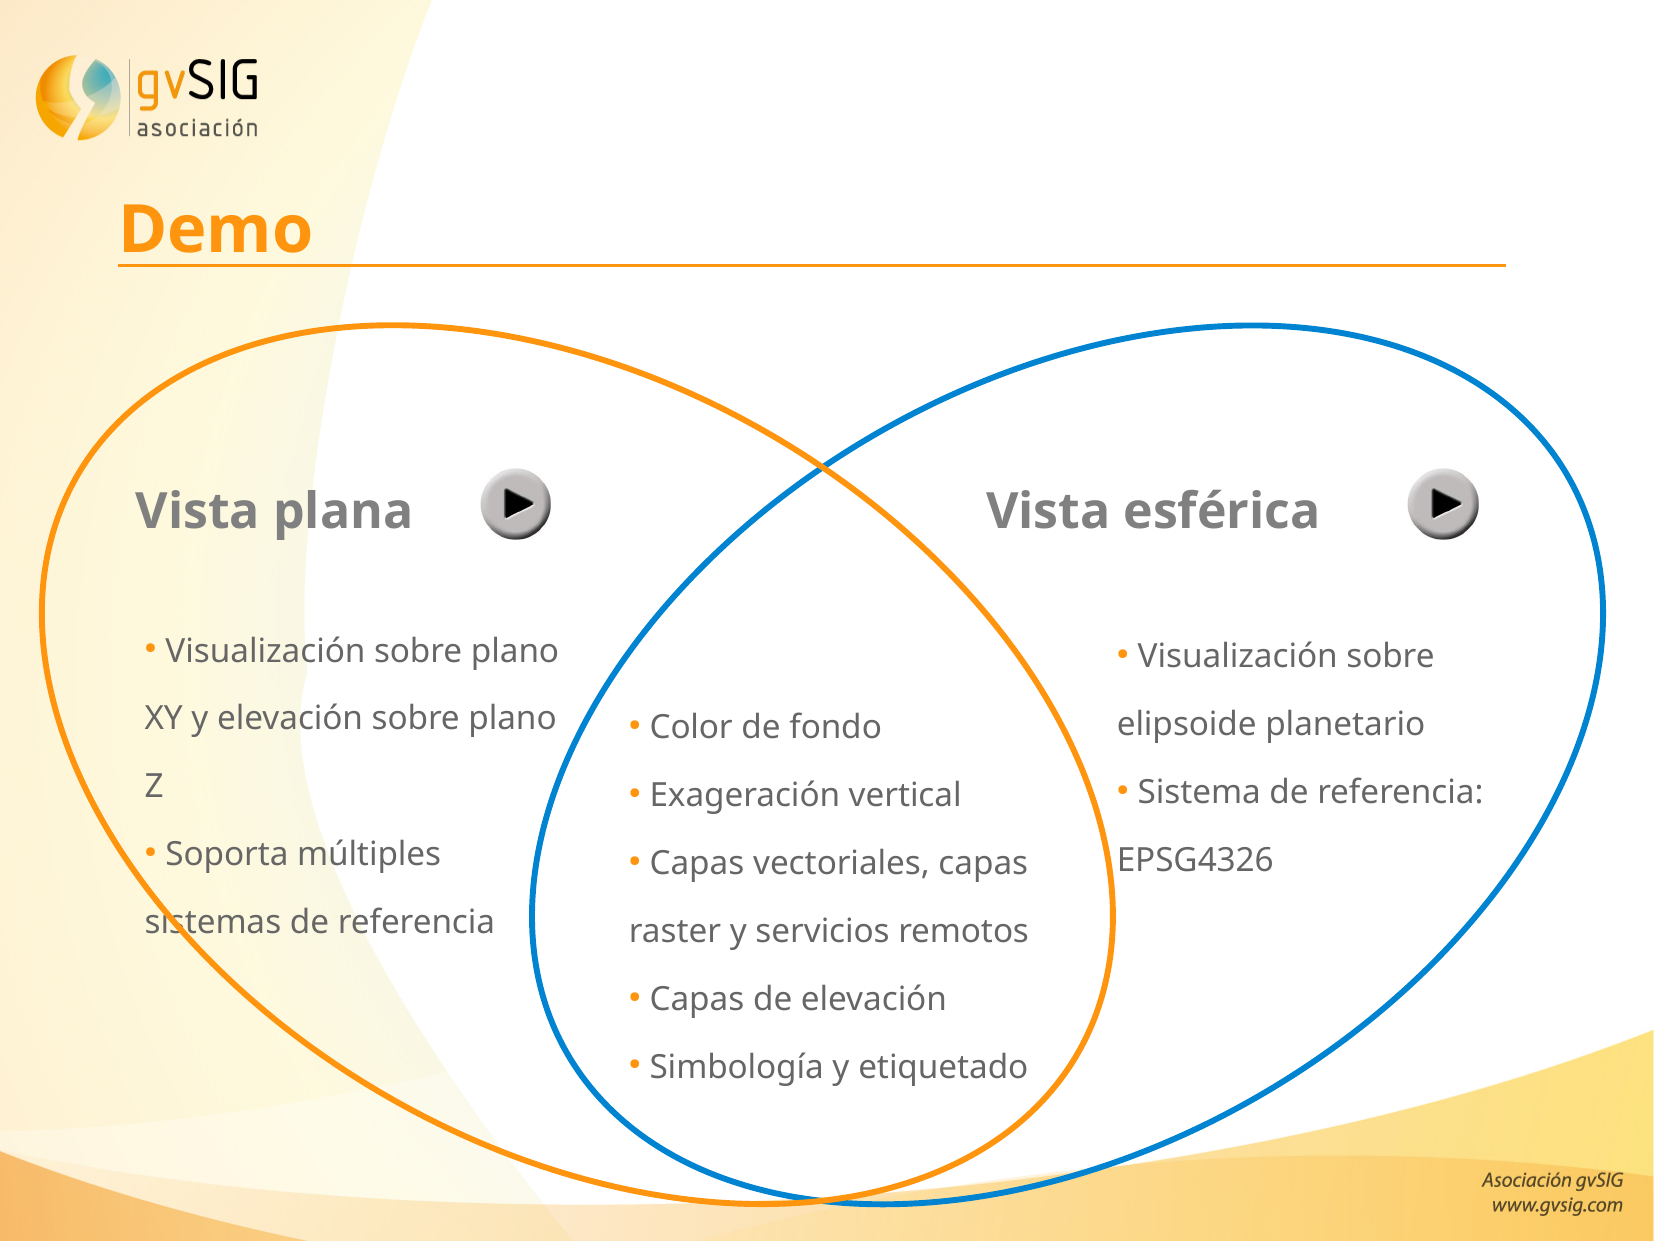

# Demo
Vista plana
Vista esférica
 Visualización sobre plano XY y elevación sobre plano Z
 Soporta múltiples sistemas de referencia
 Visualización sobre elipsoide planetario
 Sistema de referencia: EPSG4326
 Color de fondo
 Exageración vertical
 Capas vectoriales, capas raster y servicios remotos
 Capas de elevación
 Simbología y etiquetado